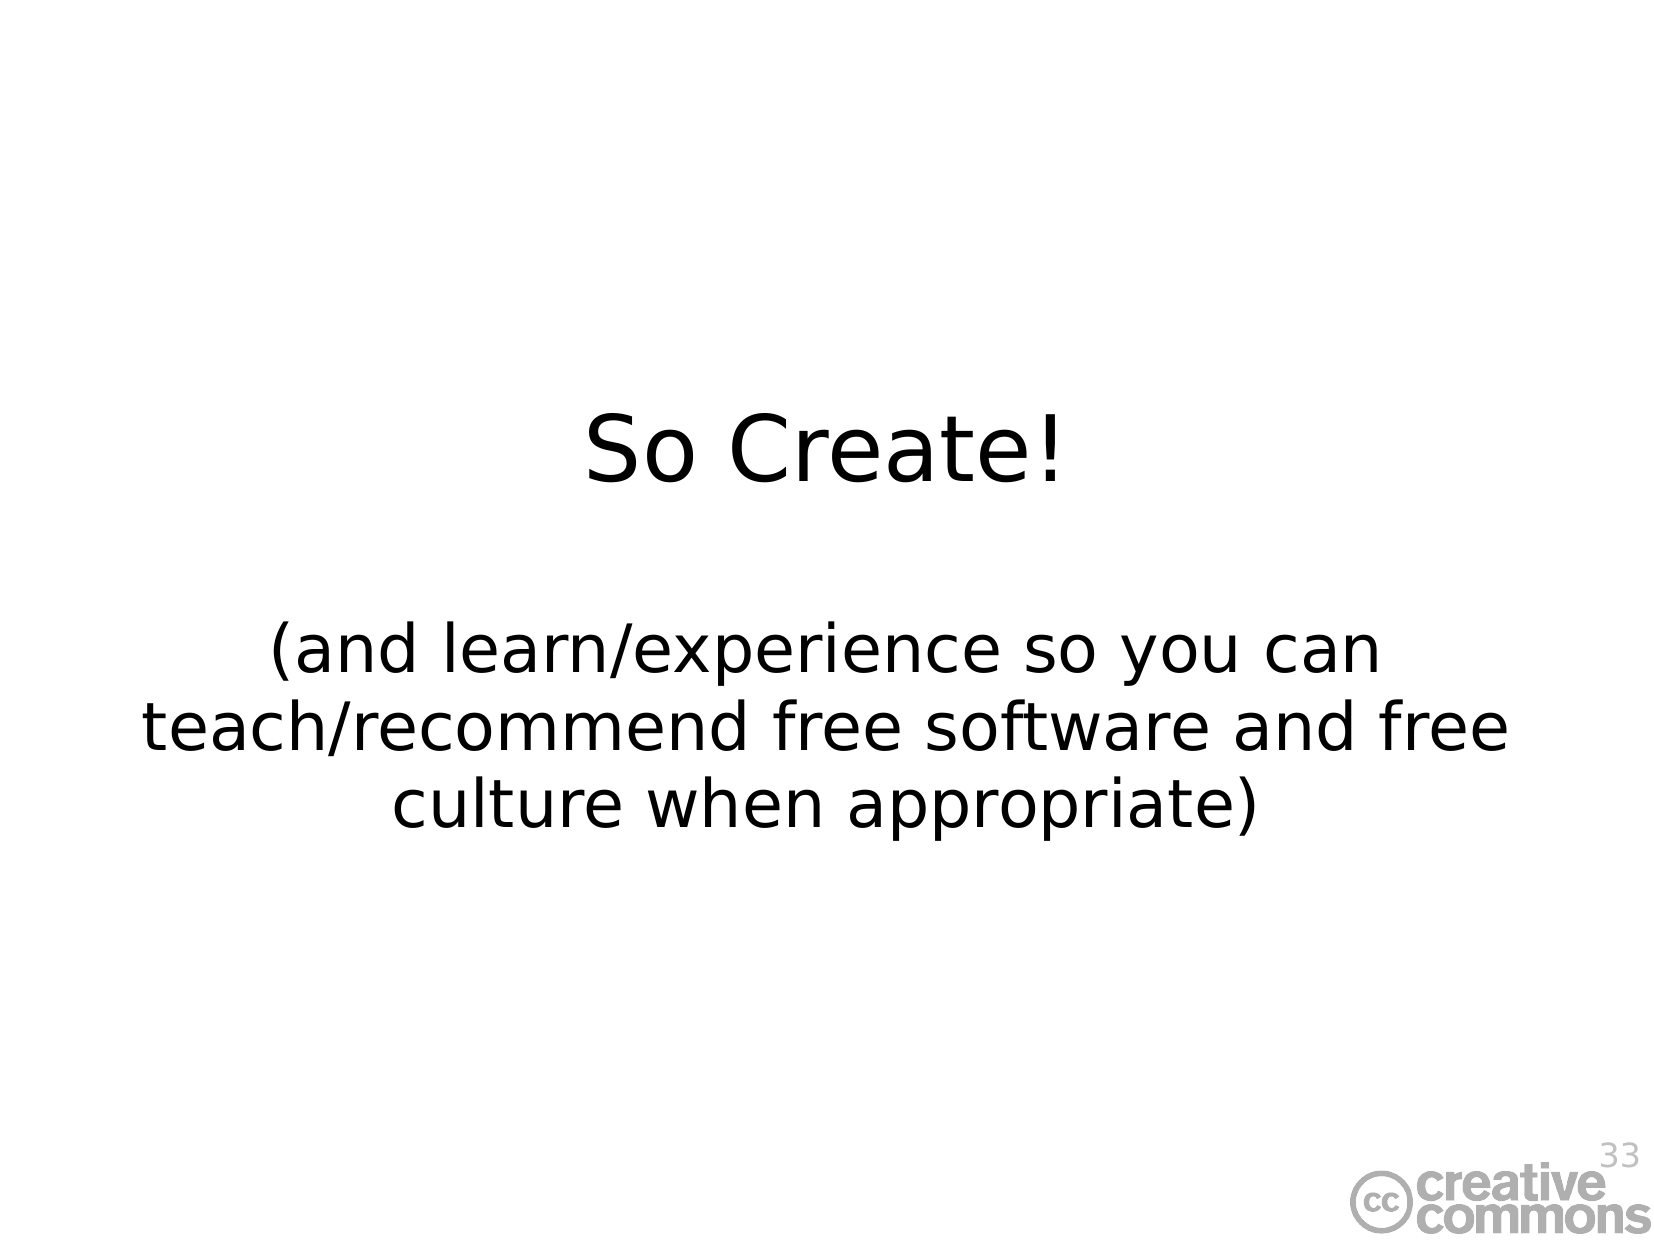

# So Create! (and learn/experience so you can teach/recommend free software and free culture when appropriate)